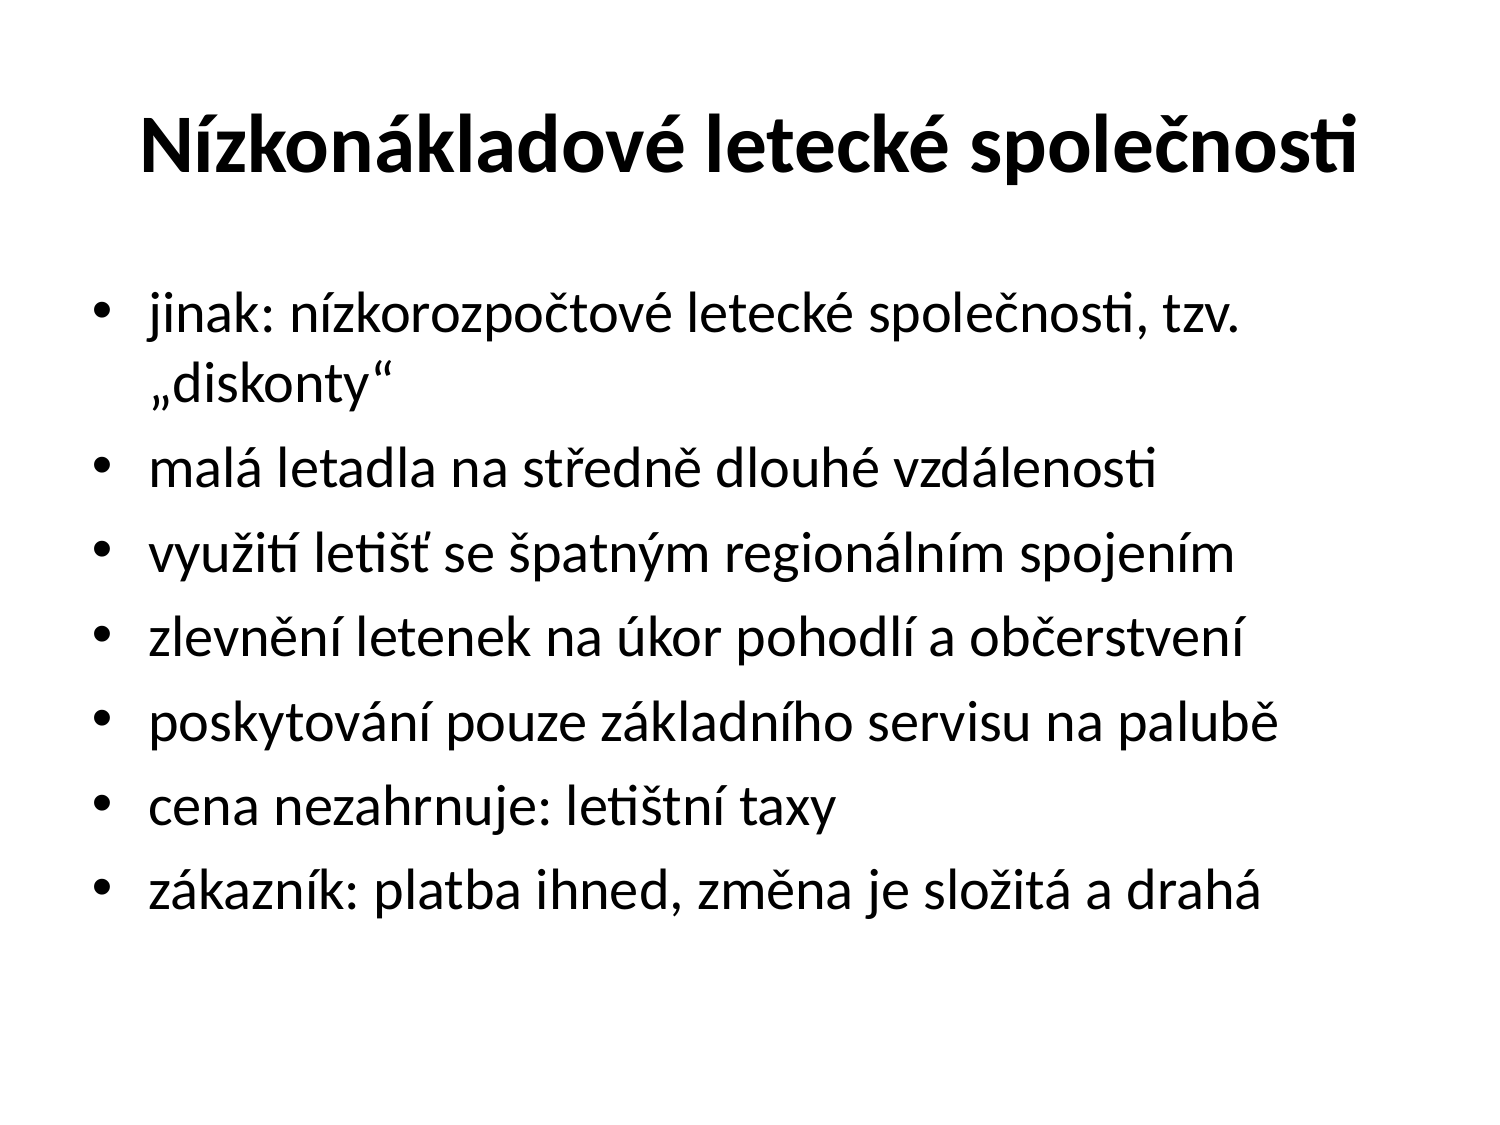

# Nízkonákladové letecké společnosti
jinak: nízkorozpočtové letecké společnosti, tzv. „diskonty“
malá letadla na středně dlouhé vzdálenosti
využití letišť se špatným regionálním spojením
zlevnění letenek na úkor pohodlí a občerstvení
poskytování pouze základního servisu na palubě
cena nezahrnuje: letištní taxy
zákazník: platba ihned, změna je složitá a drahá